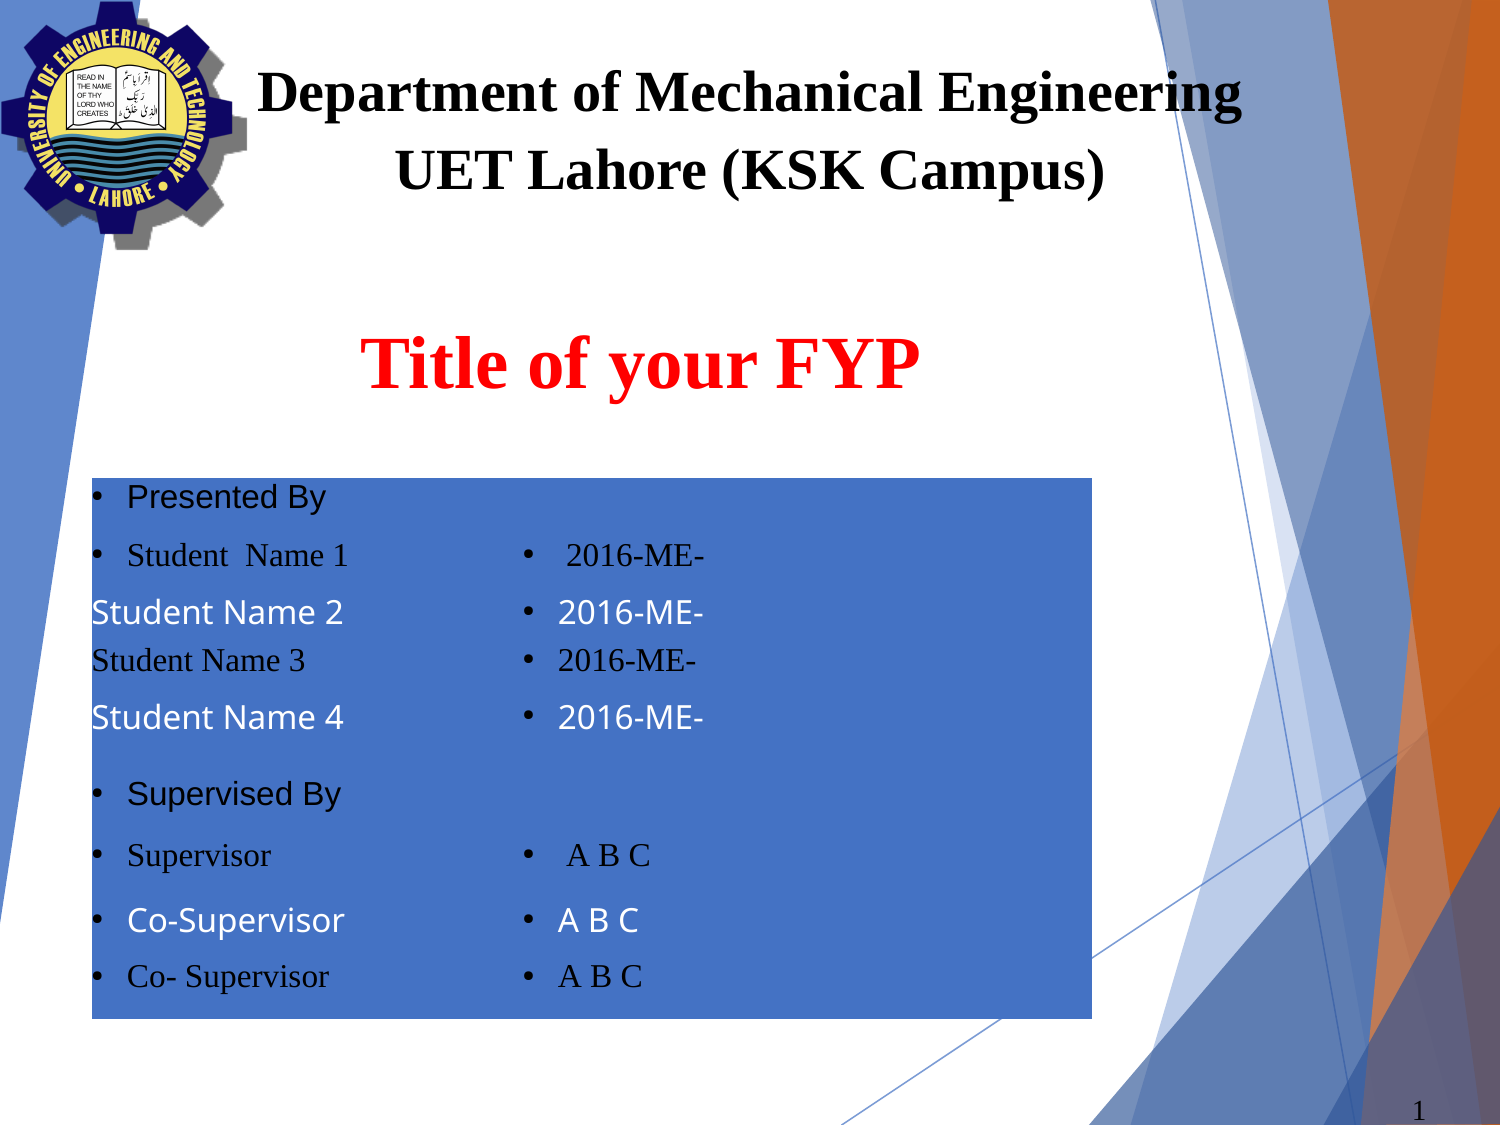

Department of Mechanical Engineering
UET Lahore (KSK Campus)
# Title of your FYP
| Presented By | |
| --- | --- |
| Student Name 1 | 2016-ME- |
| Student Name 2 | 2016-ME- |
| Student Name 3 | 2016-ME- |
| Student Name 4 | 2016-ME- |
| Supervised By | |
| --- | --- |
| Supervisor | A B C |
| Co-Supervisor | A B C |
| Co- Supervisor | A B C |